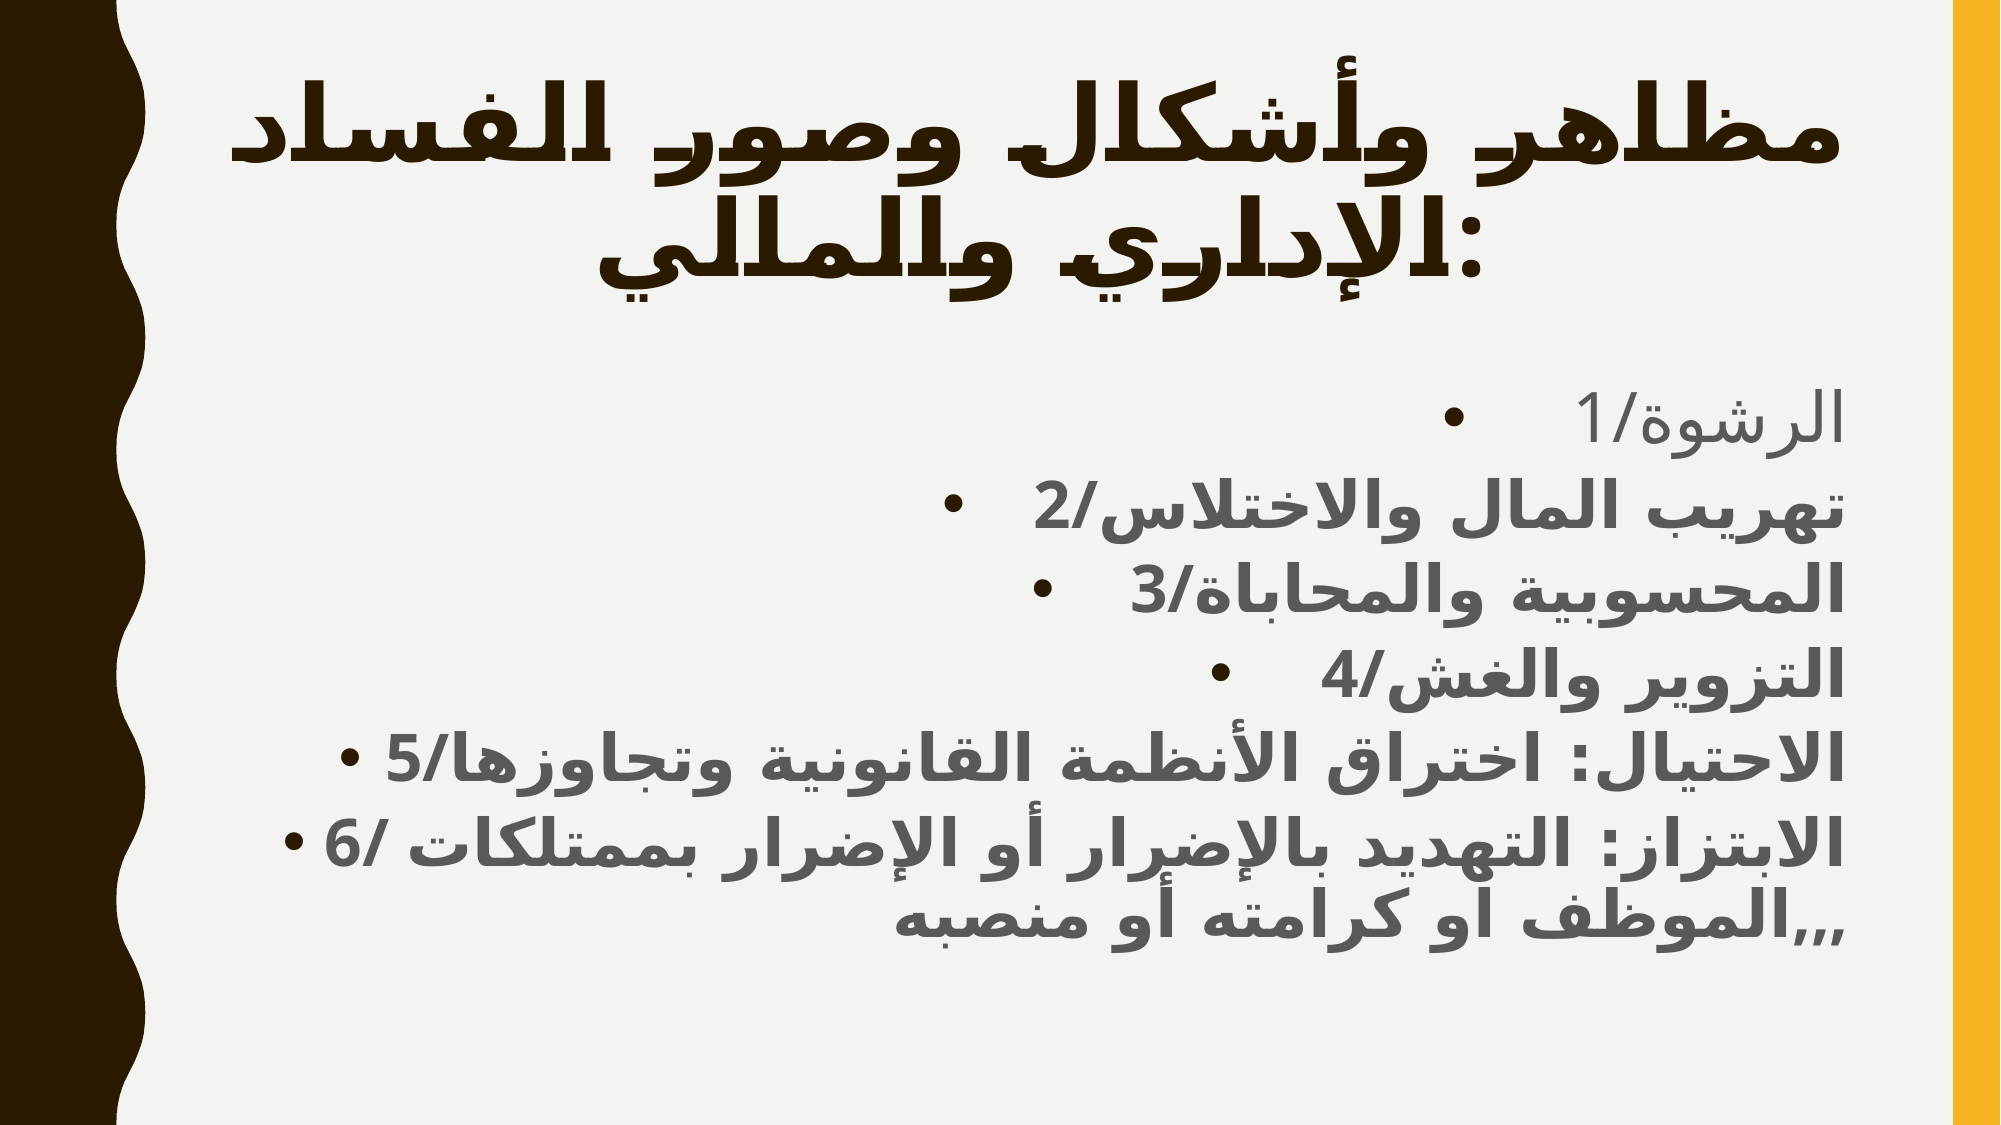

# مظاهر وأشكال وصور الفساد الإداري والمالي:
1/الرشوة
2/تهريب المال والاختلاس
3/المحسوبية والمحاباة
4/التزوير والغش
5/الاحتيال: اختراق الأنظمة القانونية وتجاوزها
6/ الابتزاز: التهديد بالإضرار أو الإضرار بممتلكات الموظف او كرامته أو منصبه,,,